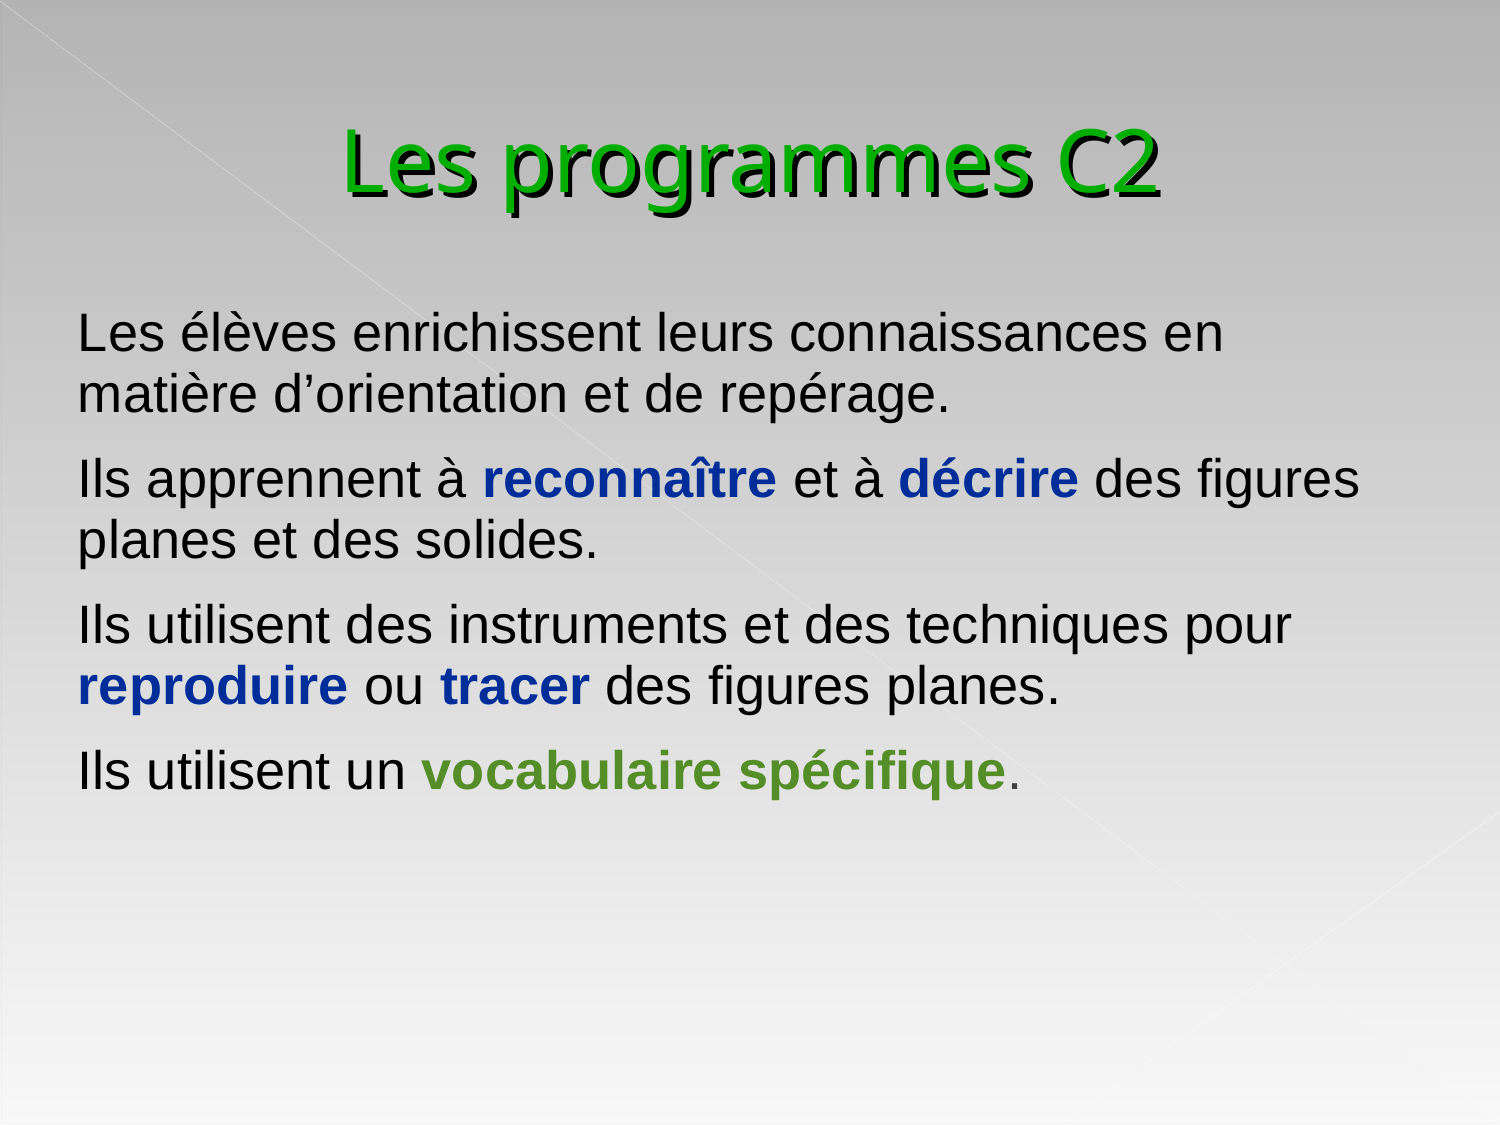

# Les programmes C2
Les élèves enrichissent leurs connaissances en matière d’orientation et de repérage.
Ils apprennent à reconnaître et à décrire des figures planes et des solides.
Ils utilisent des instruments et des techniques pour reproduire ou tracer des figures planes.
Ils utilisent un vocabulaire spécifique.